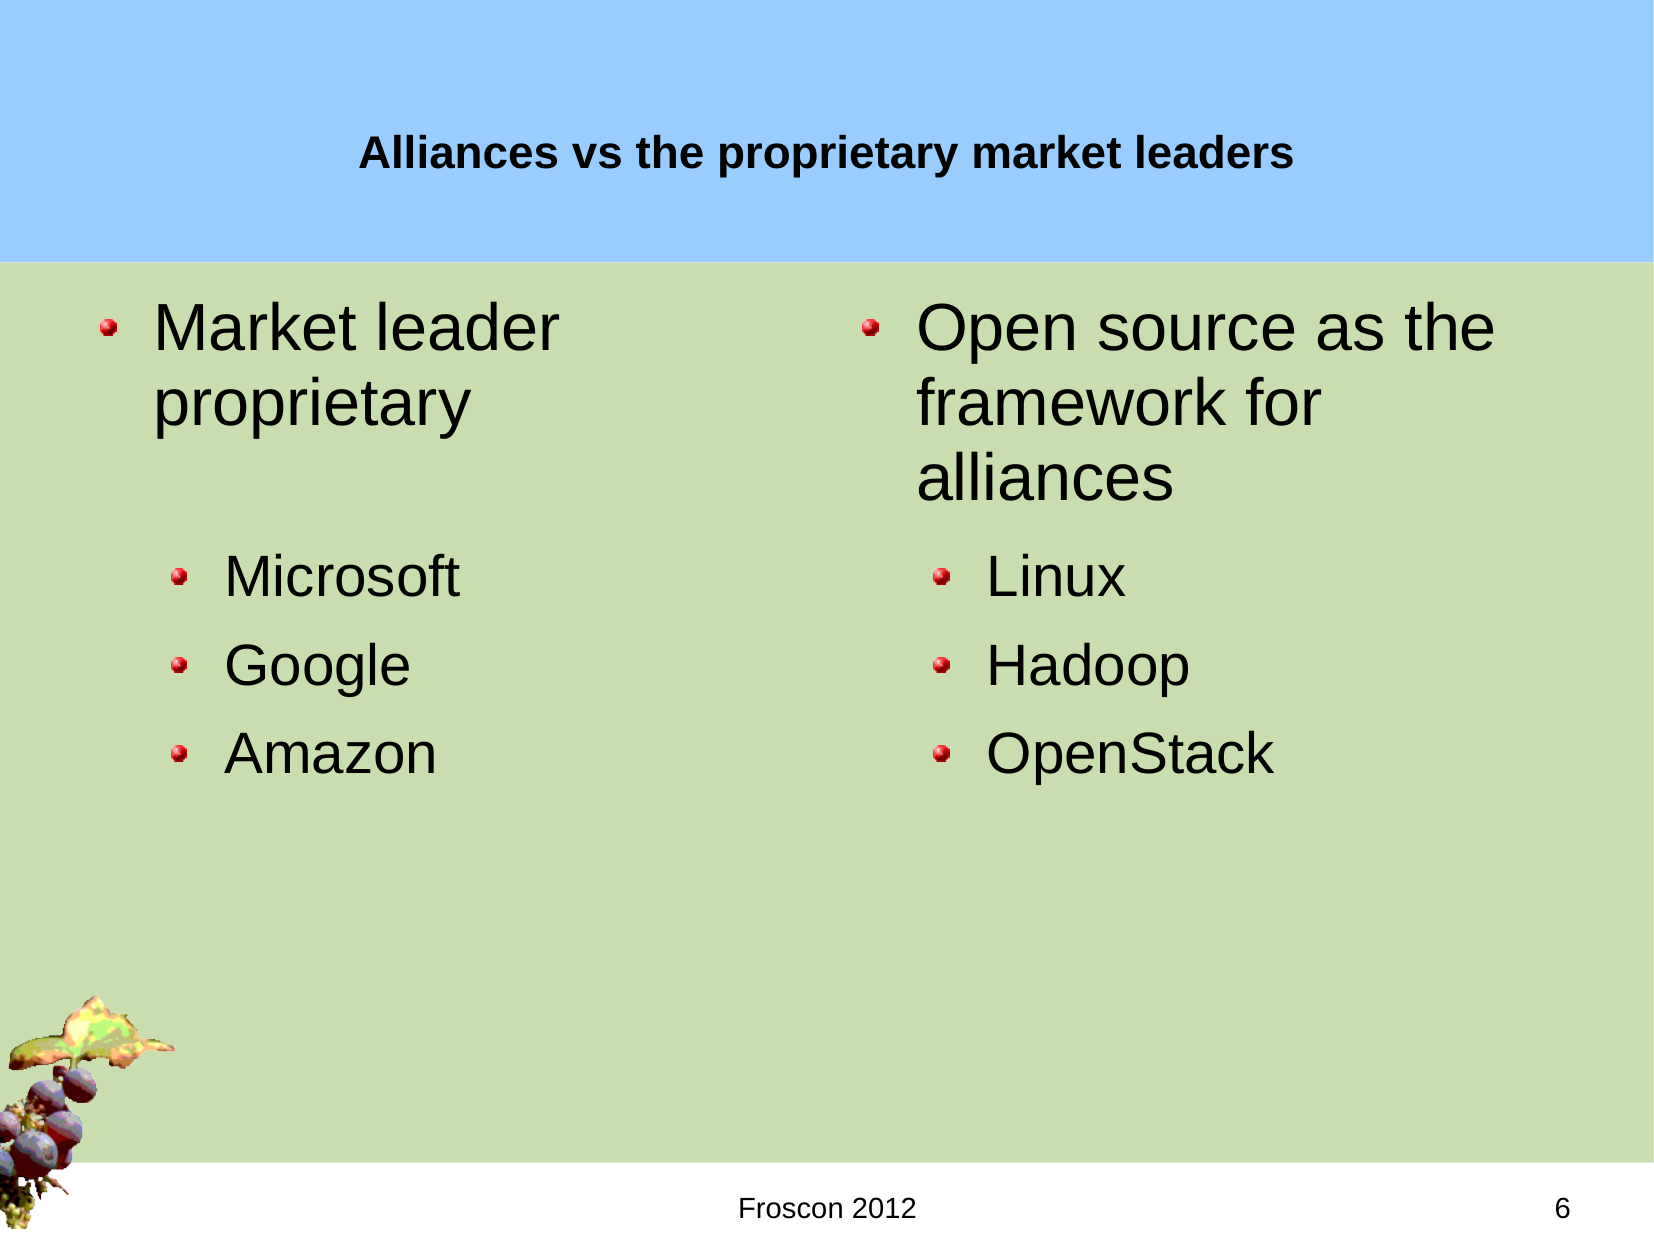

# Alliances vs the proprietary market leaders
Market leader proprietary
Microsoft
Google
Amazon
Open source as the framework for alliances
Linux
Hadoop
OpenStack
Froscon 2012
6